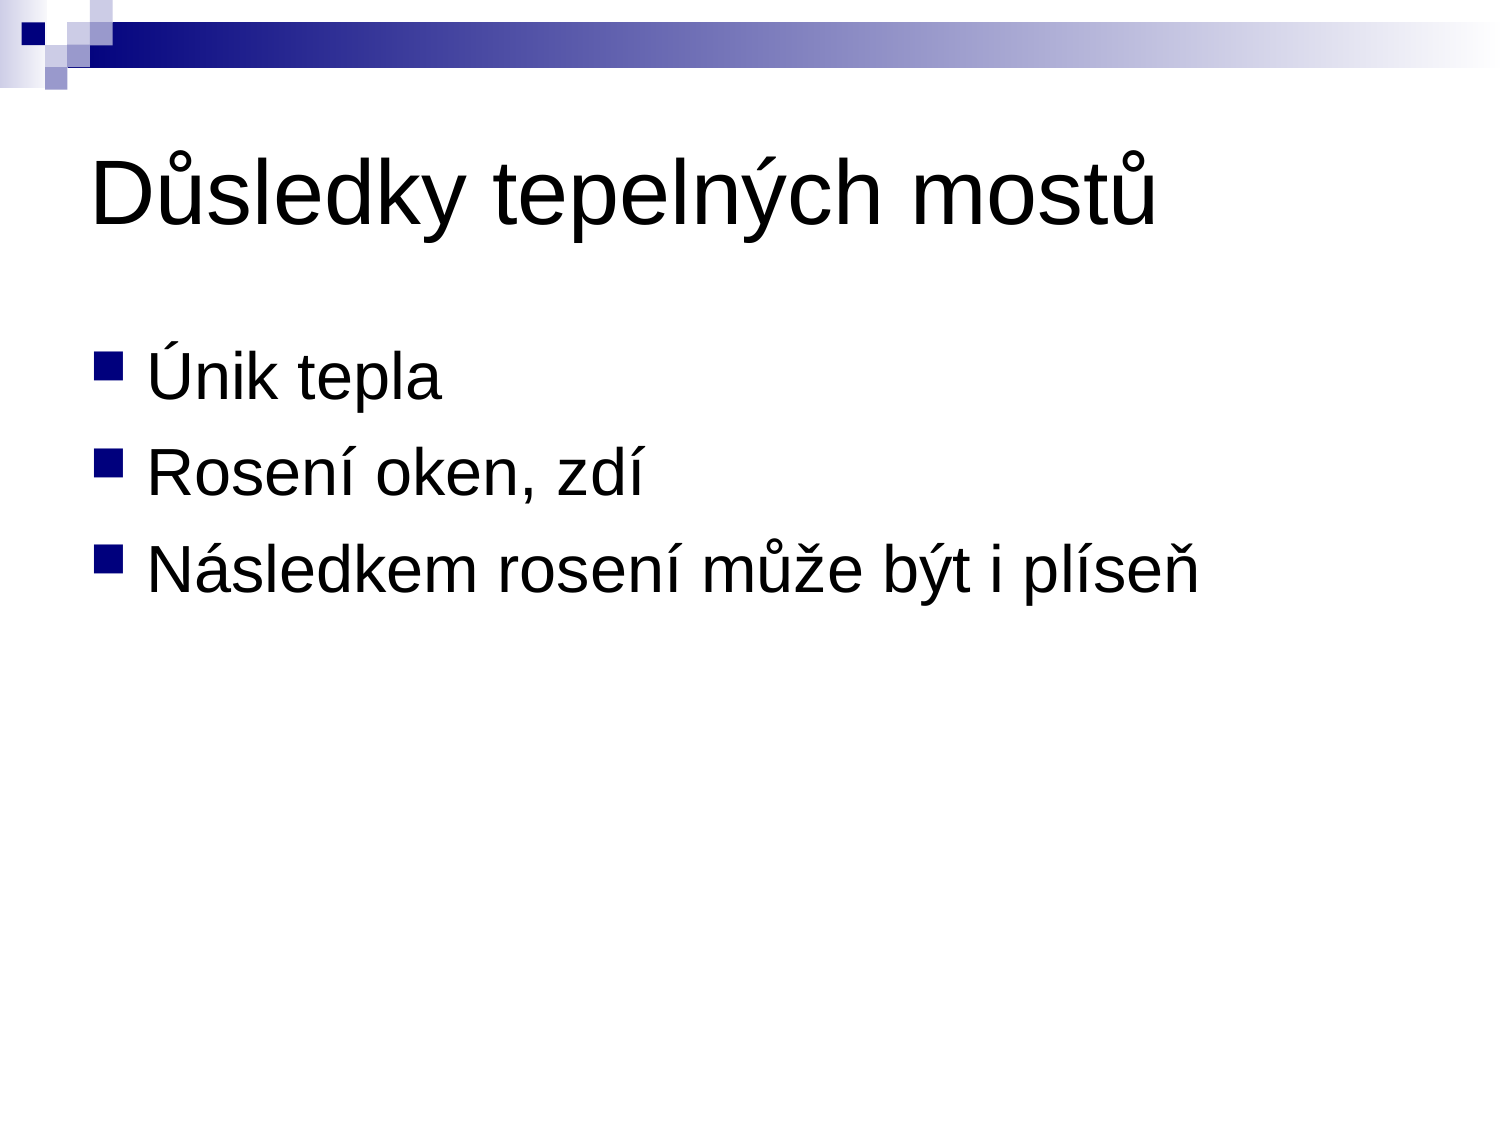

# Důsledky tepelných mostů
Únik tepla
Rosení oken, zdí
Následkem rosení může být i plíseň